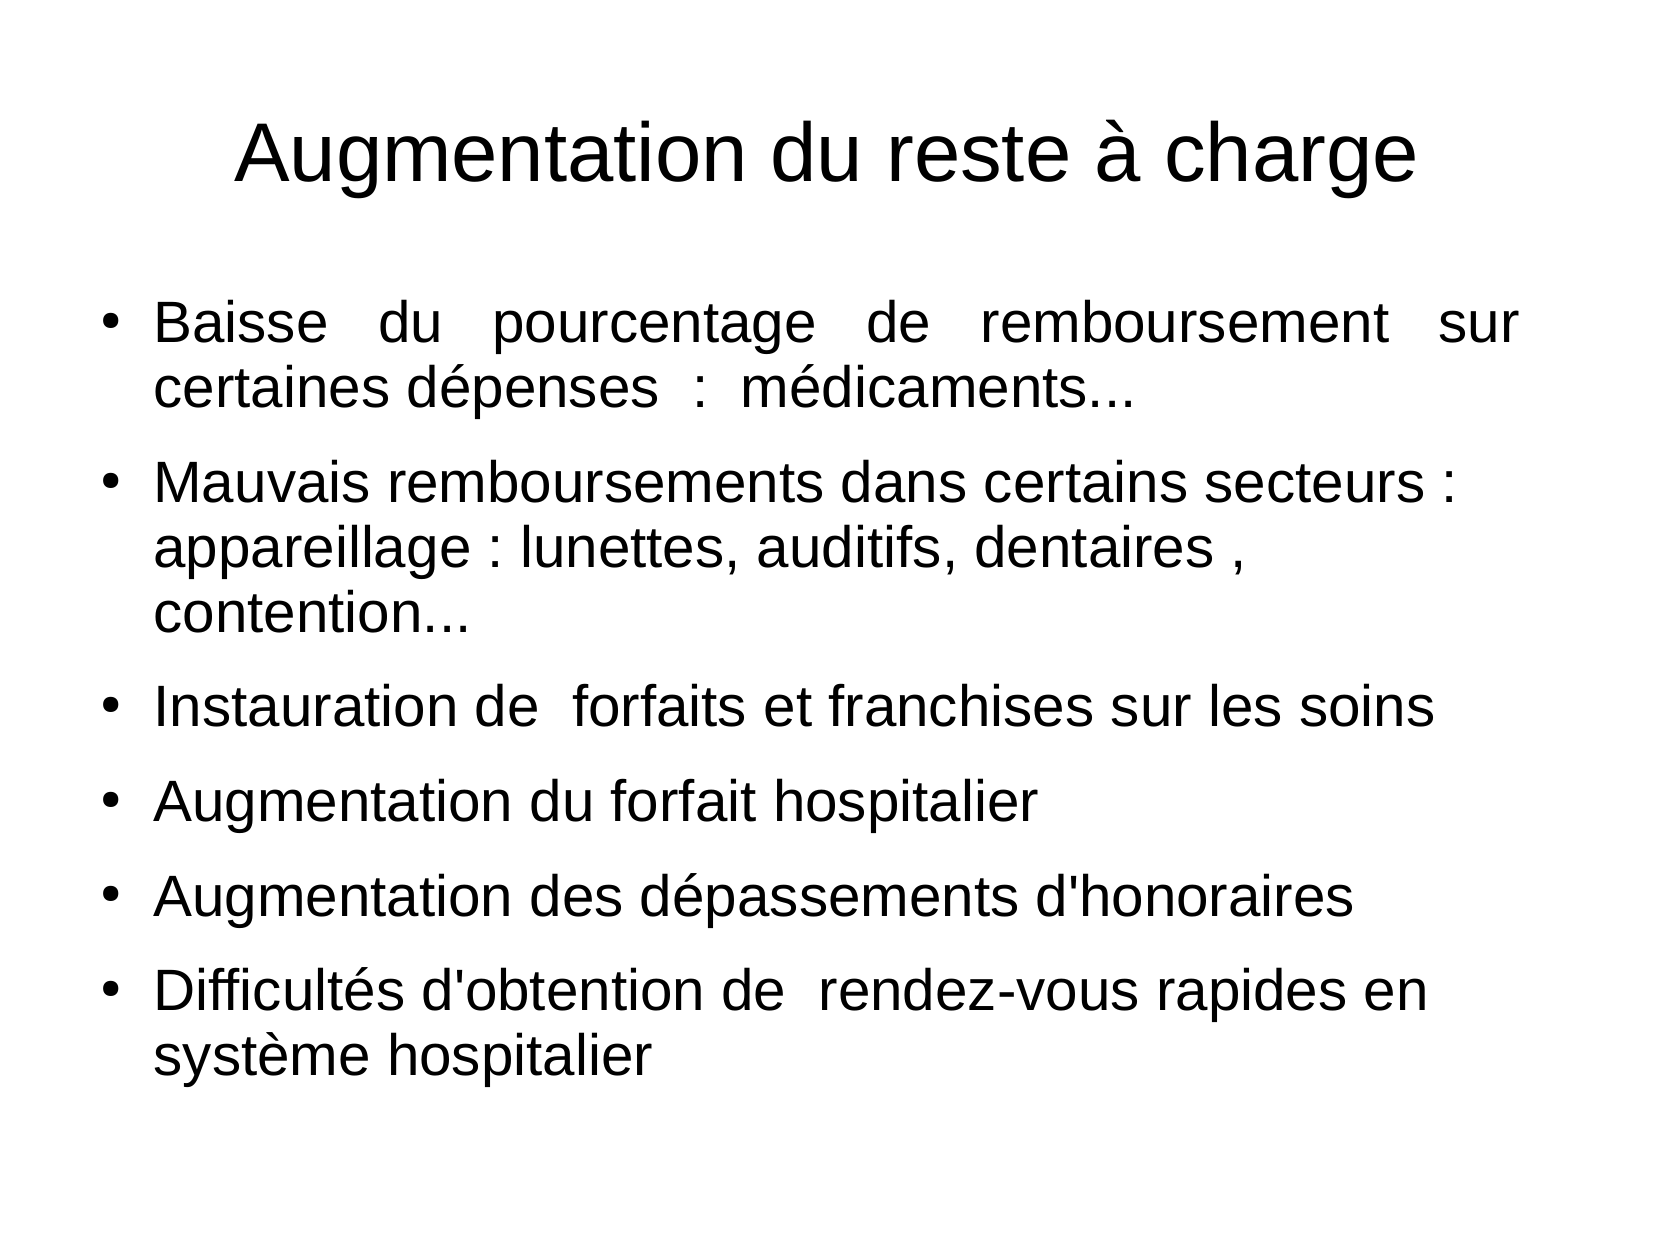

# Augmentation du reste à charge
Baisse du pourcentage de remboursement sur certaines dépenses  : médicaments...
Mauvais remboursements dans certains secteurs : appareillage : lunettes, auditifs, dentaires , contention...
Instauration de forfaits et franchises sur les soins
Augmentation du forfait hospitalier
Augmentation des dépassements d'honoraires
Difficultés d'obtention de rendez-vous rapides en système hospitalier